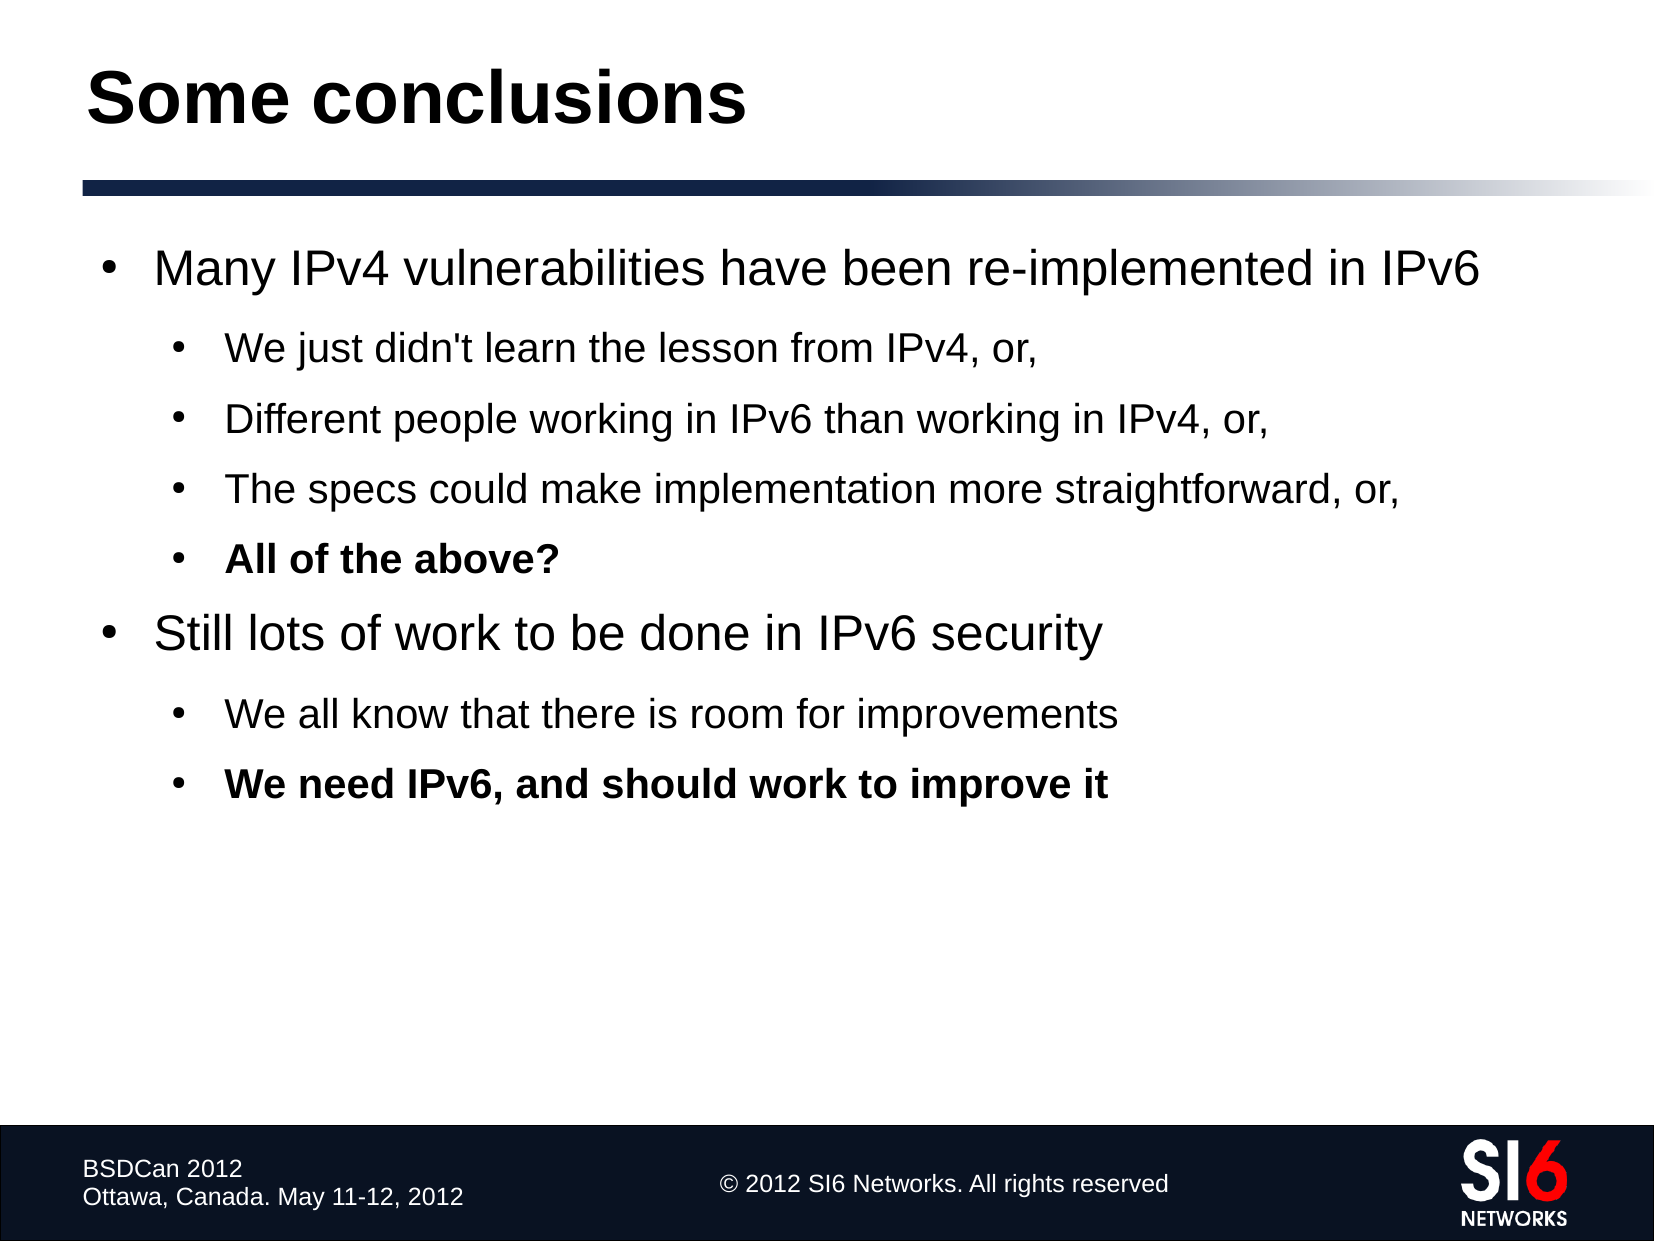

# Some conclusions
Many IPv4 vulnerabilities have been re-implemented in IPv6
We just didn't learn the lesson from IPv4, or,
Different people working in IPv6 than working in IPv4, or,
The specs could make implementation more straightforward, or,
All of the above?
Still lots of work to be done in IPv6 security
We all know that there is room for improvements
We need IPv6, and should work to improve it